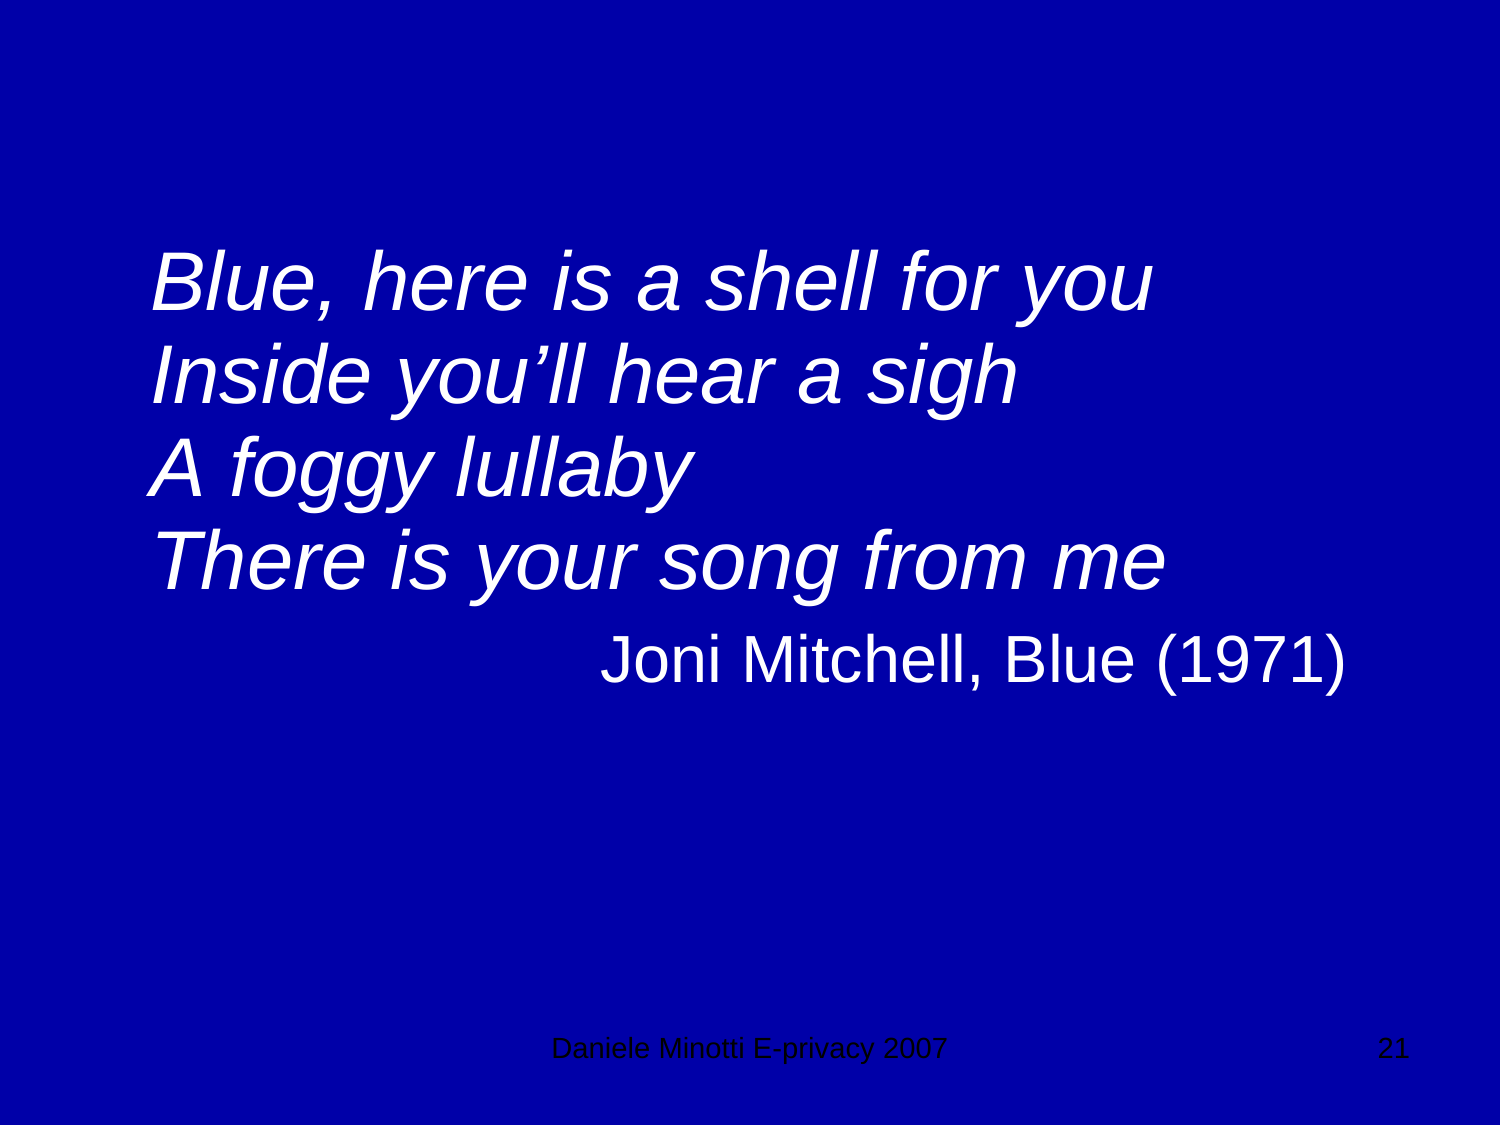

# Blue, here is a shell for you Inside you’ll hear a sigh A foggy lullaby There is your song from me Joni Mitchell, Blue (1971)
Daniele Minotti E-privacy 2007
21